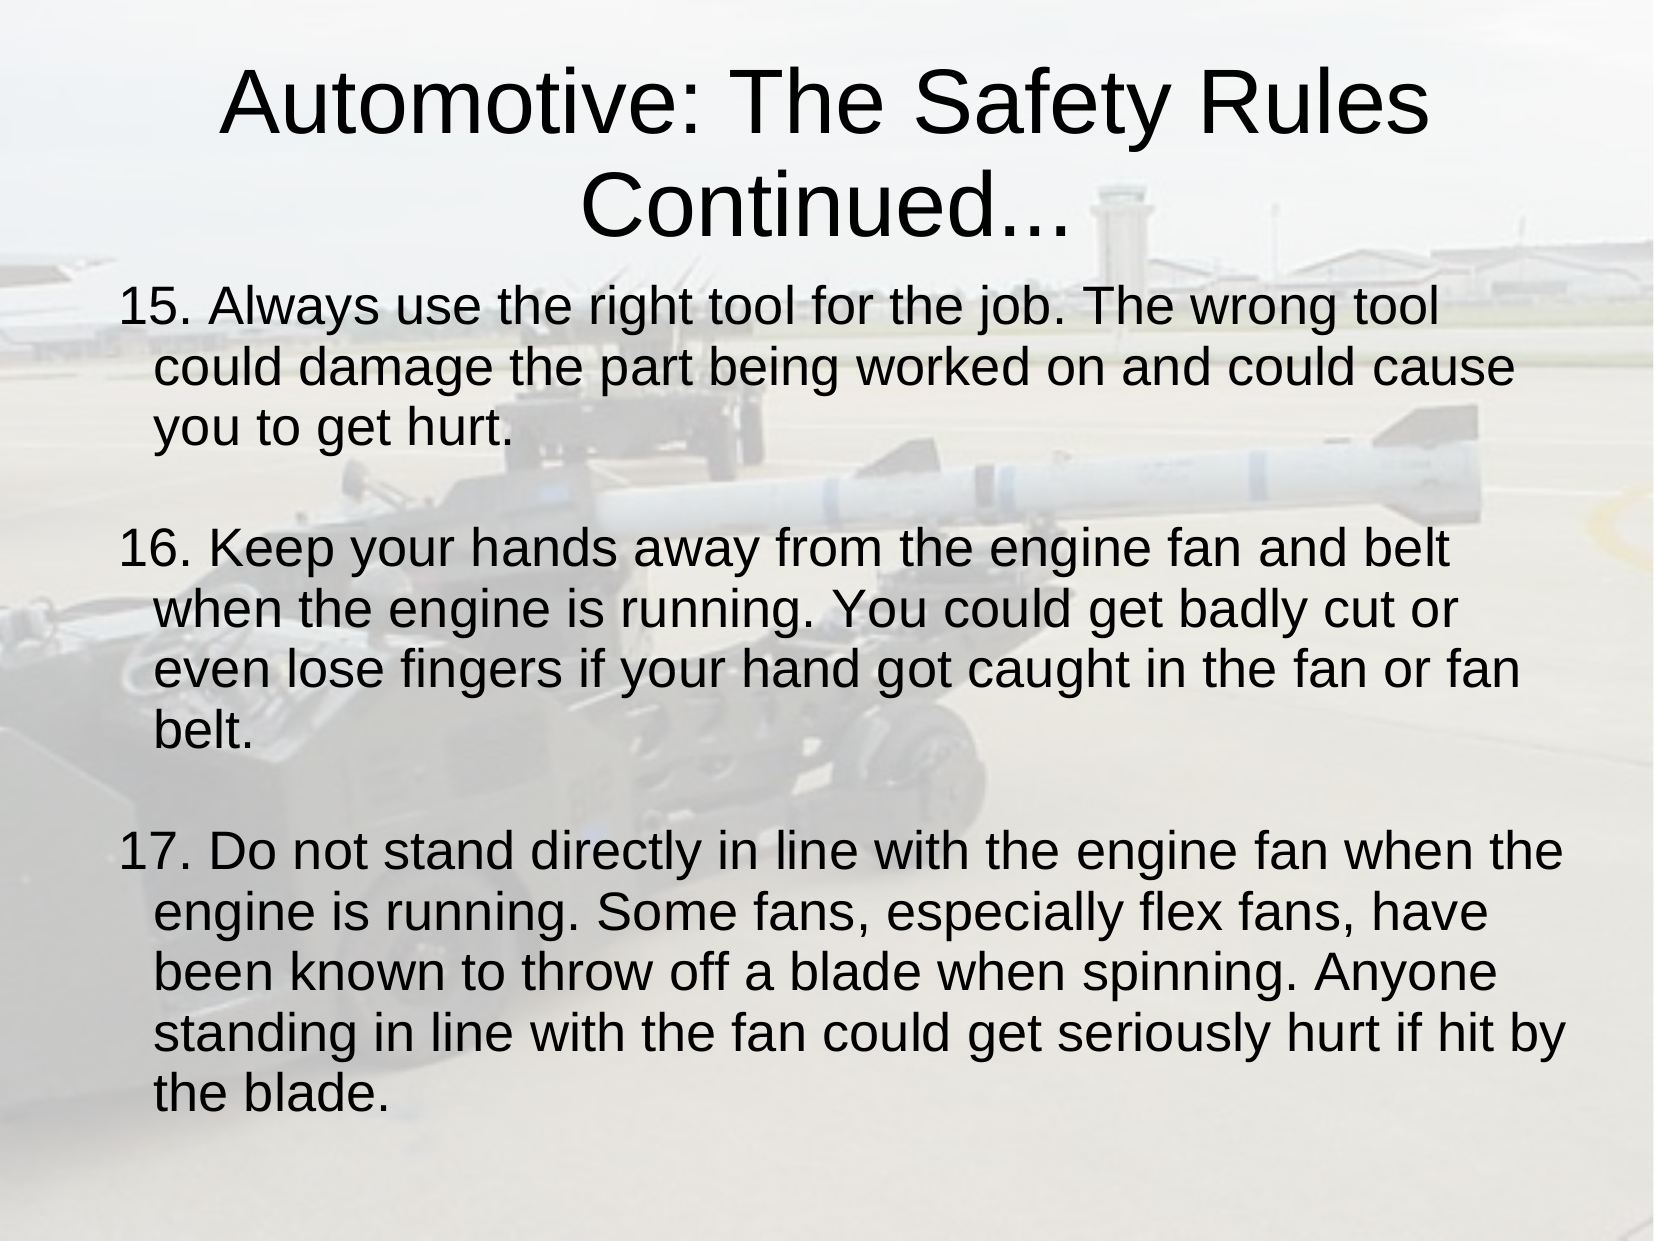

# Automotive: The Safety Rules Continued...
15. Always use the right tool for the job. The wrong tool could damage the part being worked on and could cause you to get hurt.
16. Keep your hands away from the engine fan and belt when the engine is running. You could get badly cut or even lose fingers if your hand got caught in the fan or fan belt.
17. Do not stand directly in line with the engine fan when the engine is running. Some fans, especially flex fans, have been known to throw off a blade when spinning. Anyone standing in line with the fan could get seriously hurt if hit by the blade.